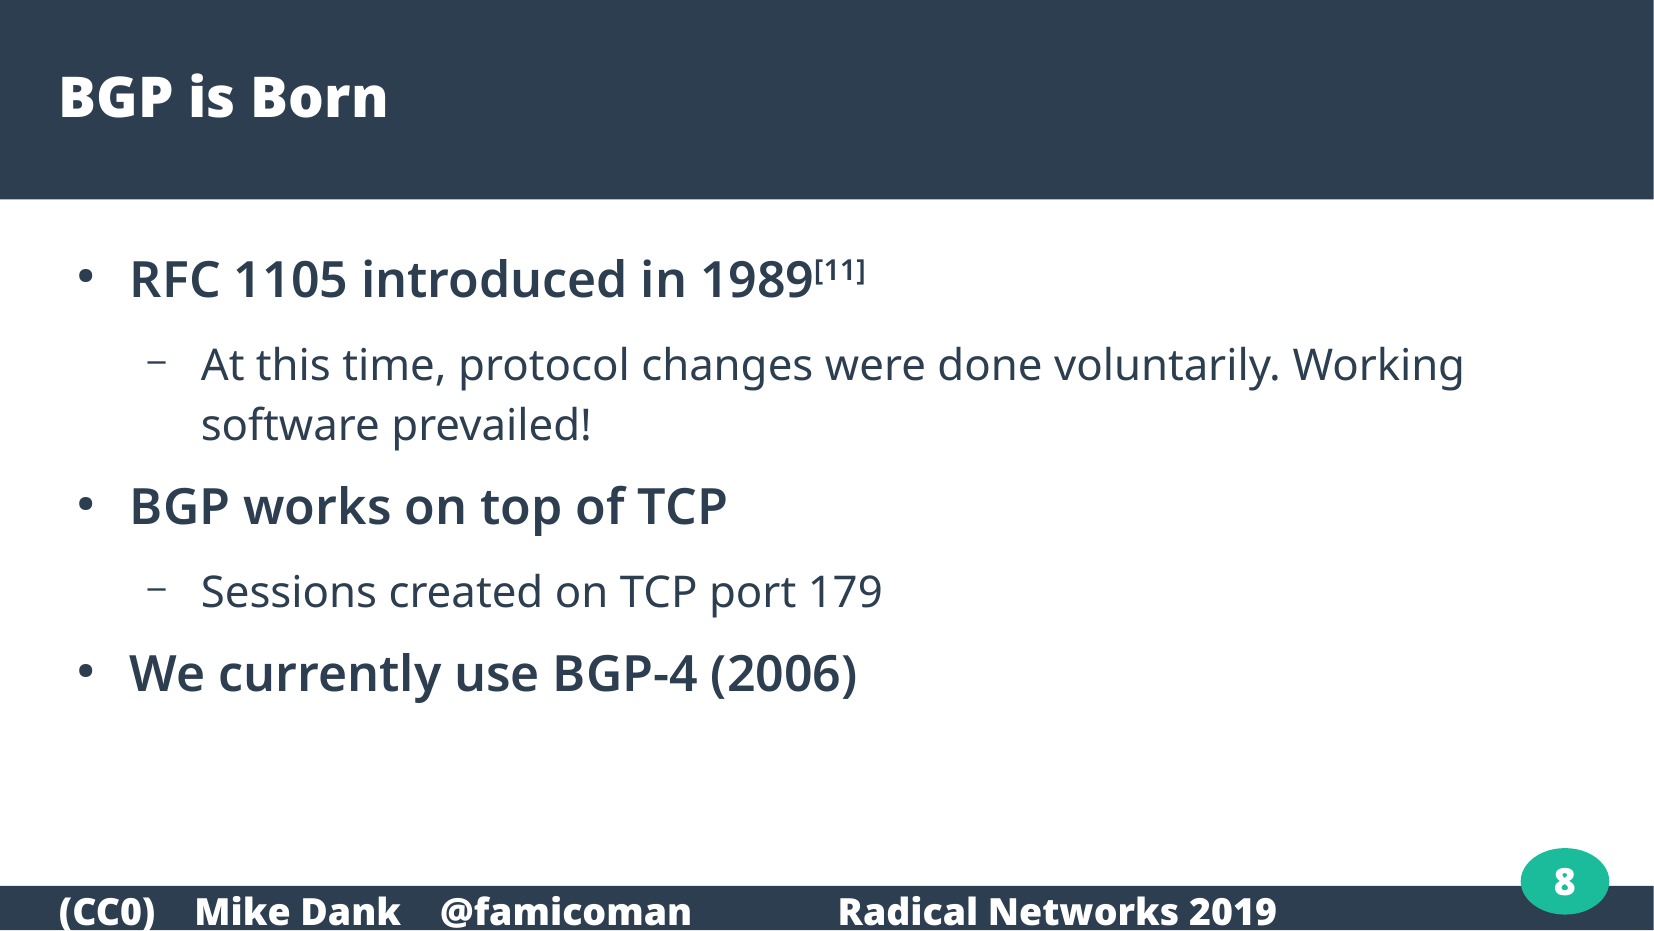

# BGP is Born
RFC 1105 introduced in 1989[11]
At this time, protocol changes were done voluntarily. Working software prevailed!
BGP works on top of TCP
Sessions created on TCP port 179
We currently use BGP-4 (2006)
8
(CC0) Mike Dank @famicoman
Radical Networks 2019